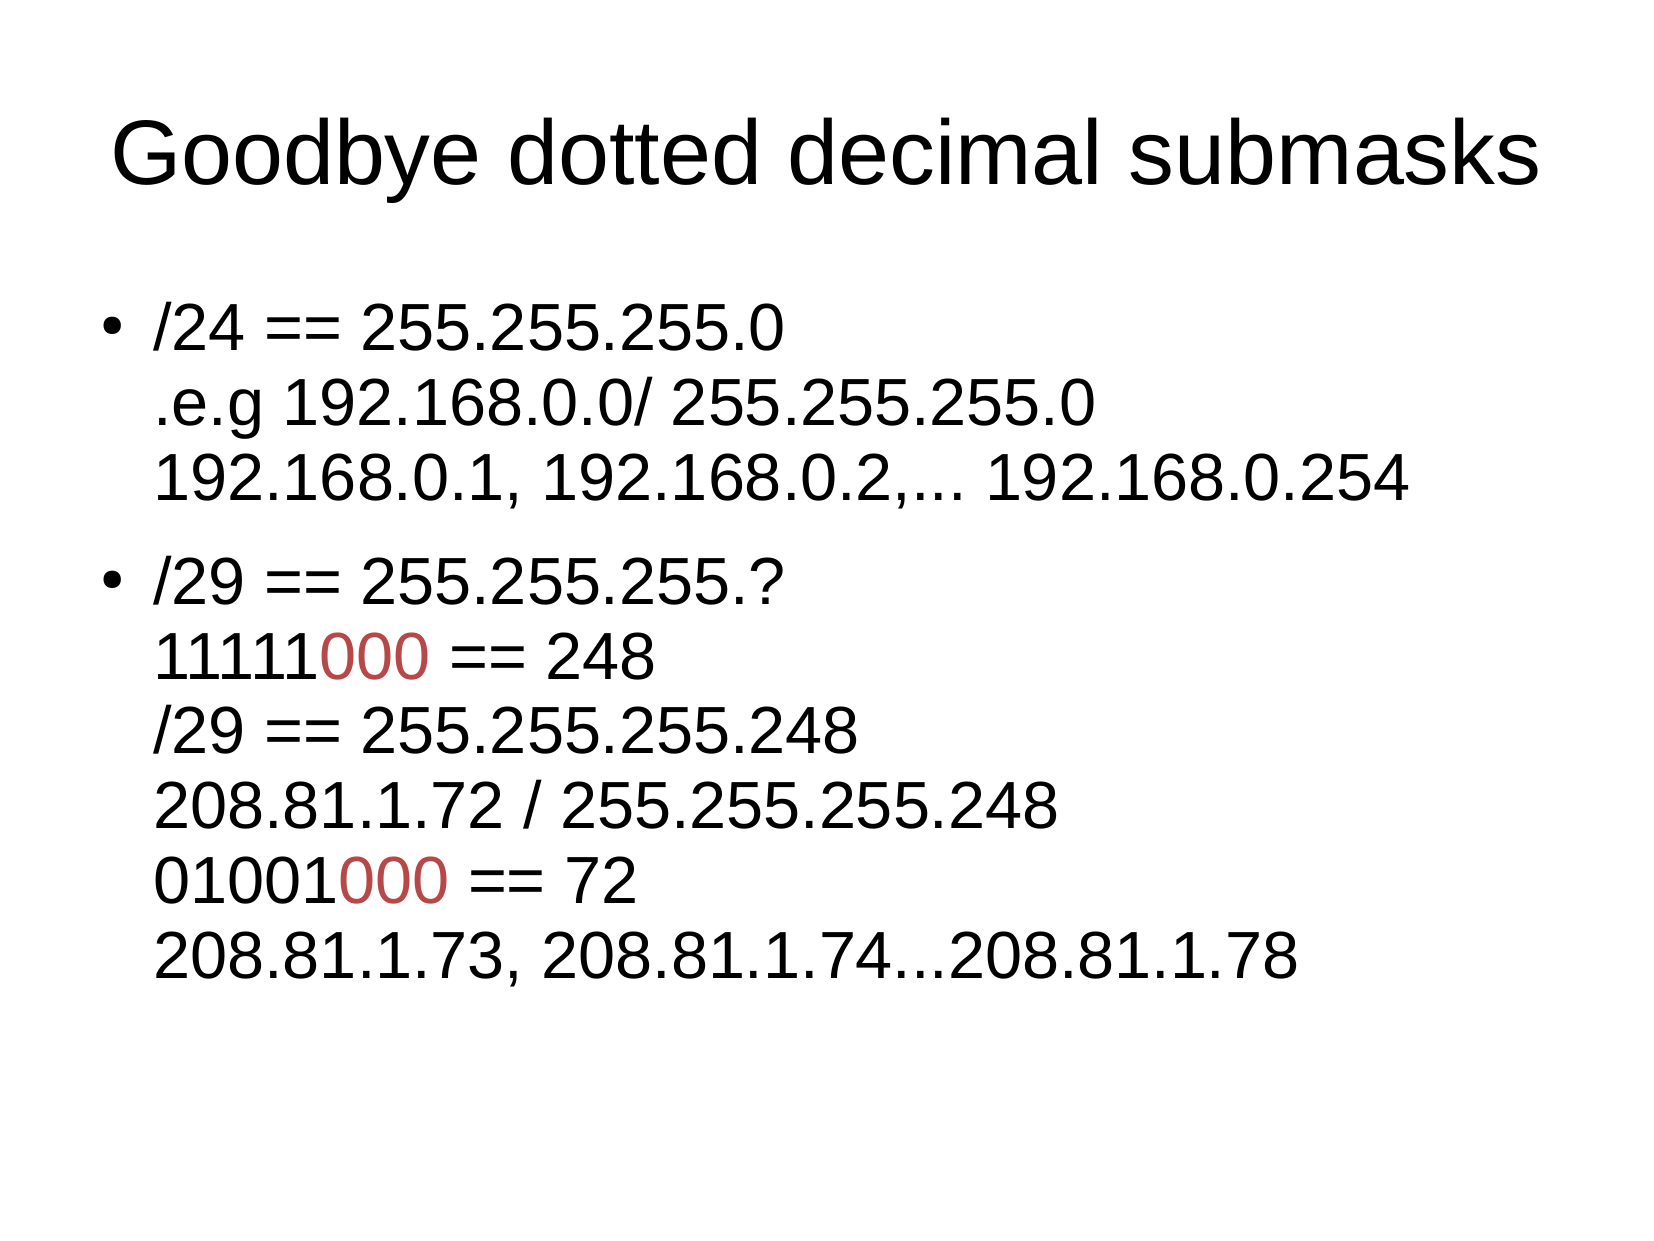

# Goodbye dotted decimal submasks
/24 == 255.255.255.0
.e.g 192.168.0.0/ 255.255.255.0
192.168.0.1, 192.168.0.2,... 192.168.0.254
/29 == 255.255.255.?
11111000 == 248
/29 == 255.255.255.248
208.81.1.72 / 255.255.255.248
01001000 == 72
208.81.1.73, 208.81.1.74...208.81.1.78